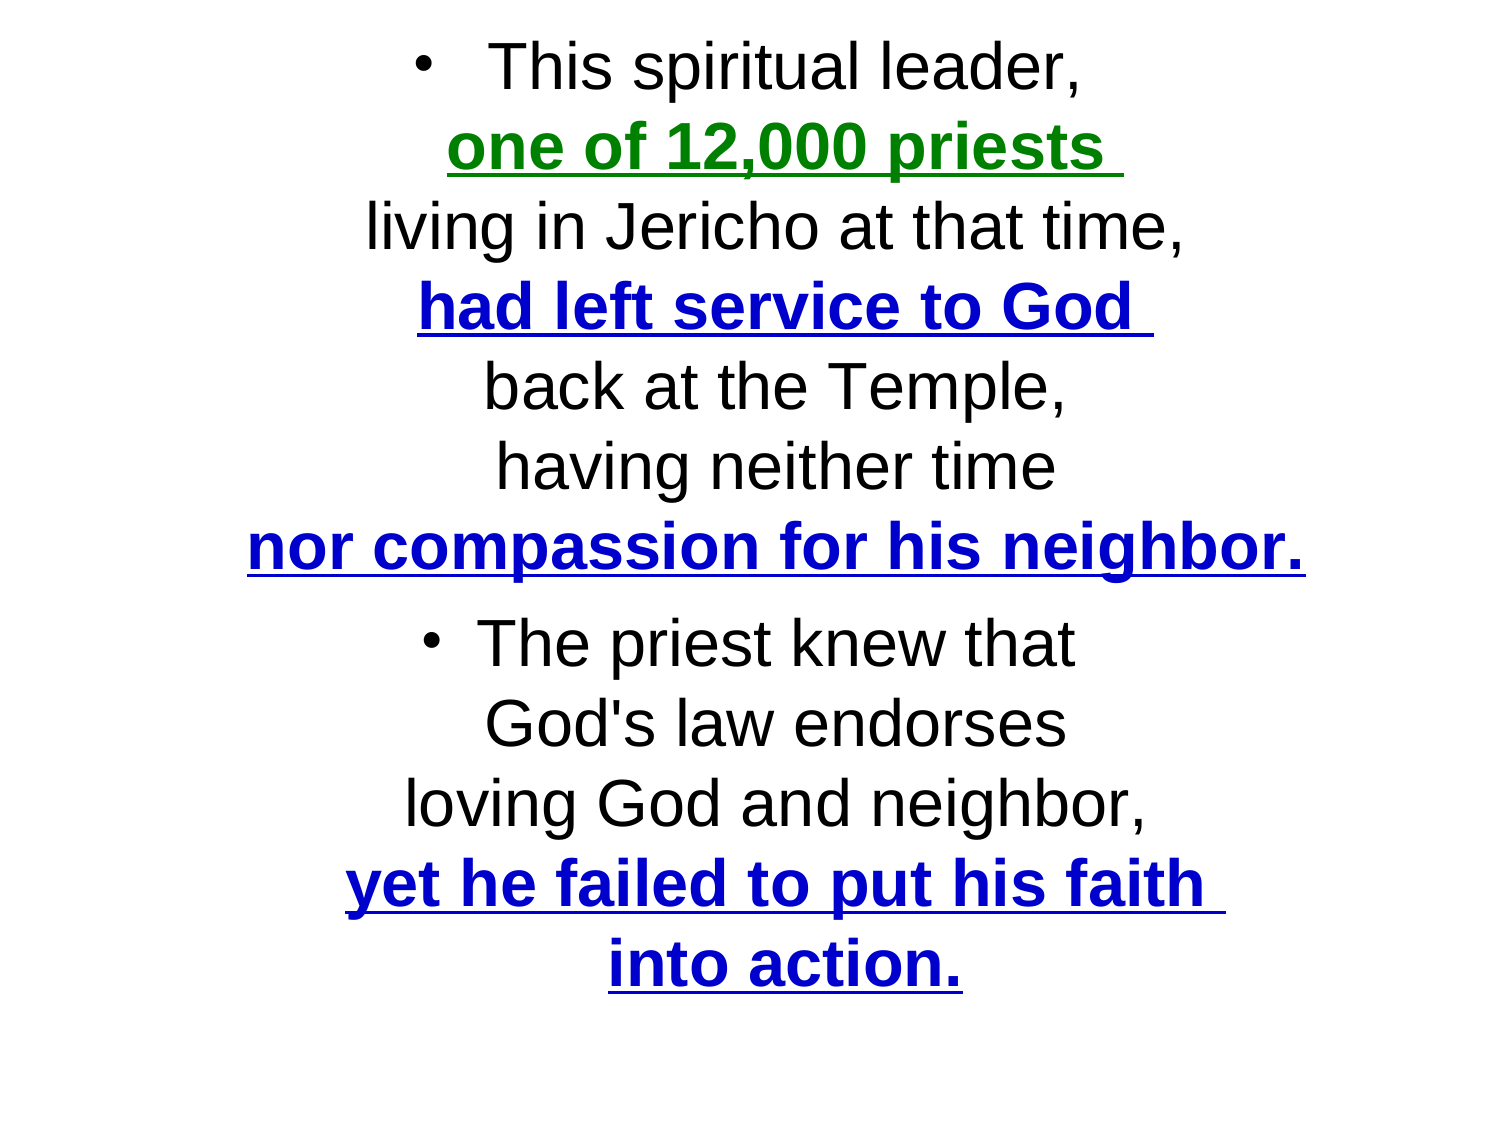

# This spiritual leader, one of 12,000 priests living in Jericho at that time, had left service to God back at the Temple, having neither time nor compassion for his neighbor.
The priest knew that
God's law endorses
loving God and neighbor,
yet he failed to put his faith
into action.
13